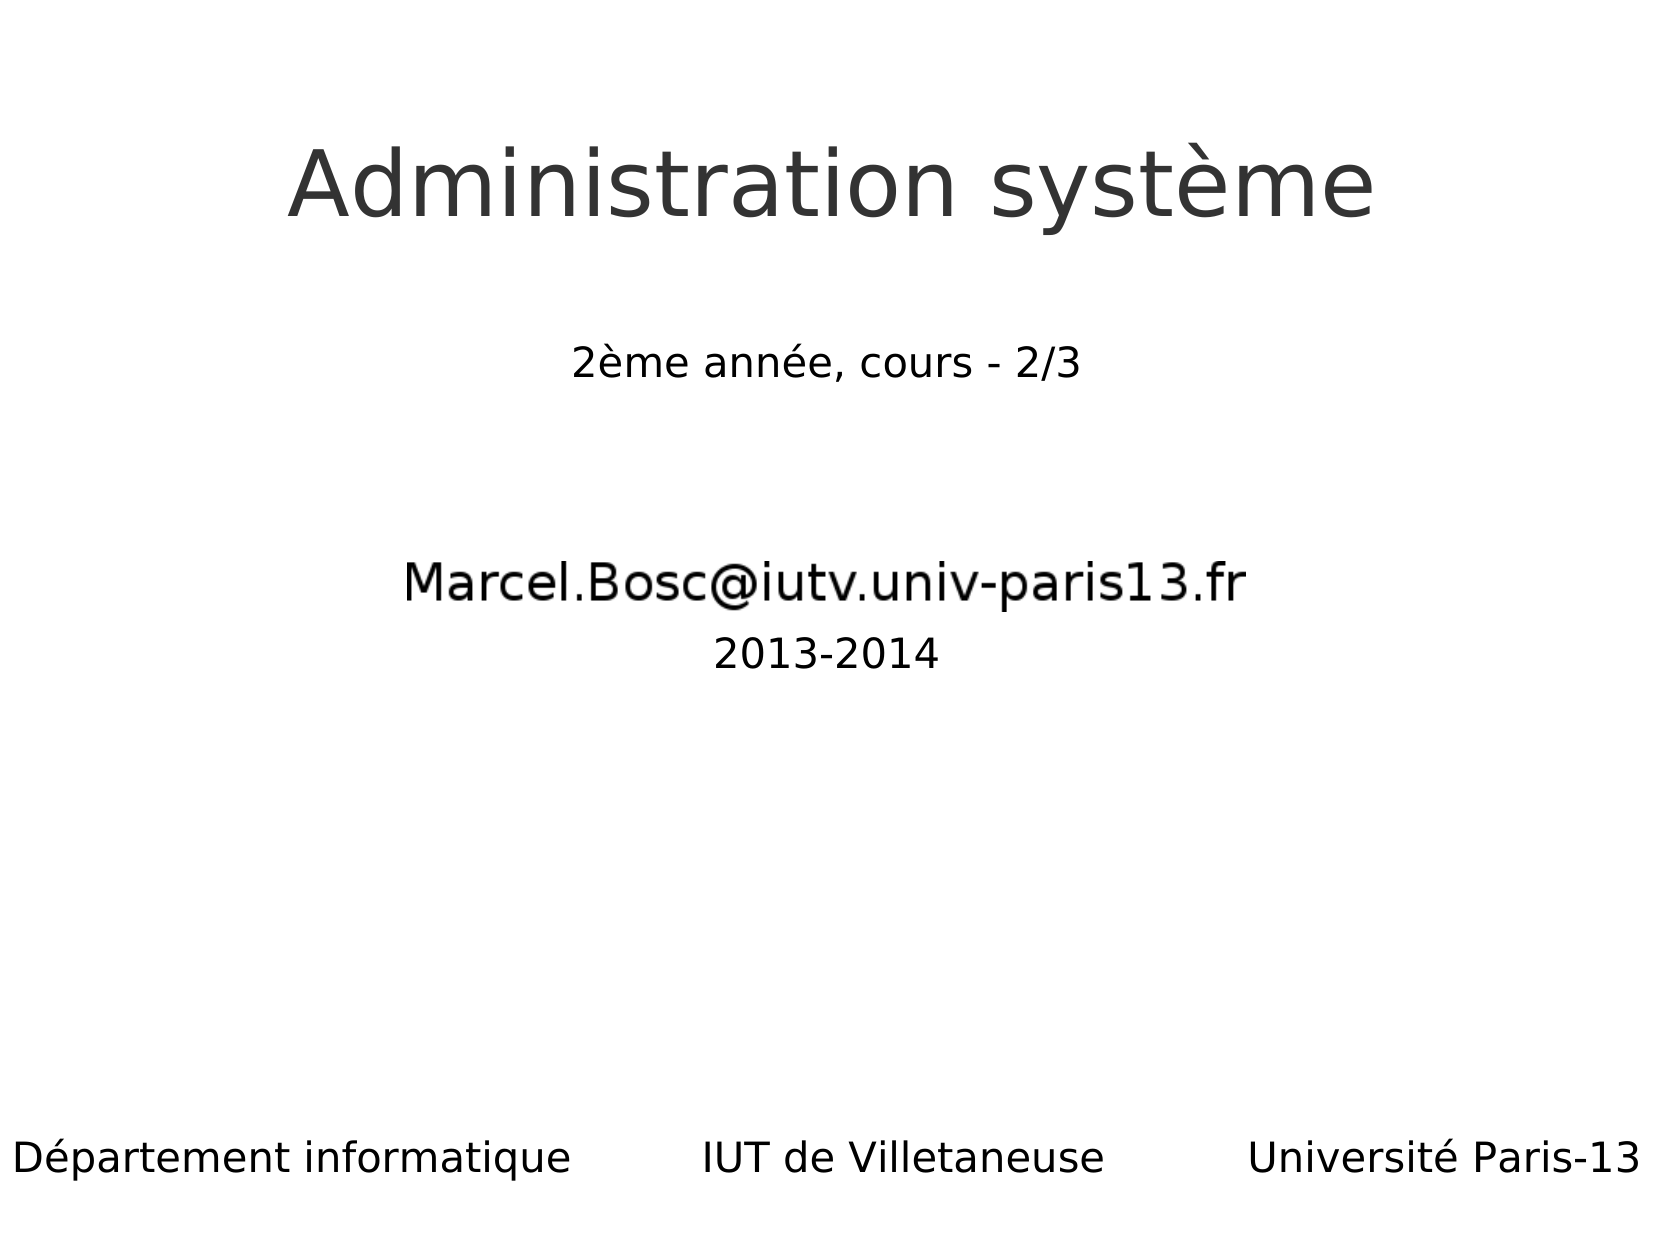

# Administration système
2ème année, cours - 2/3
Marcel Bosc
2013-2014
Département informatique
IUT de Villetaneuse
Université Paris-13